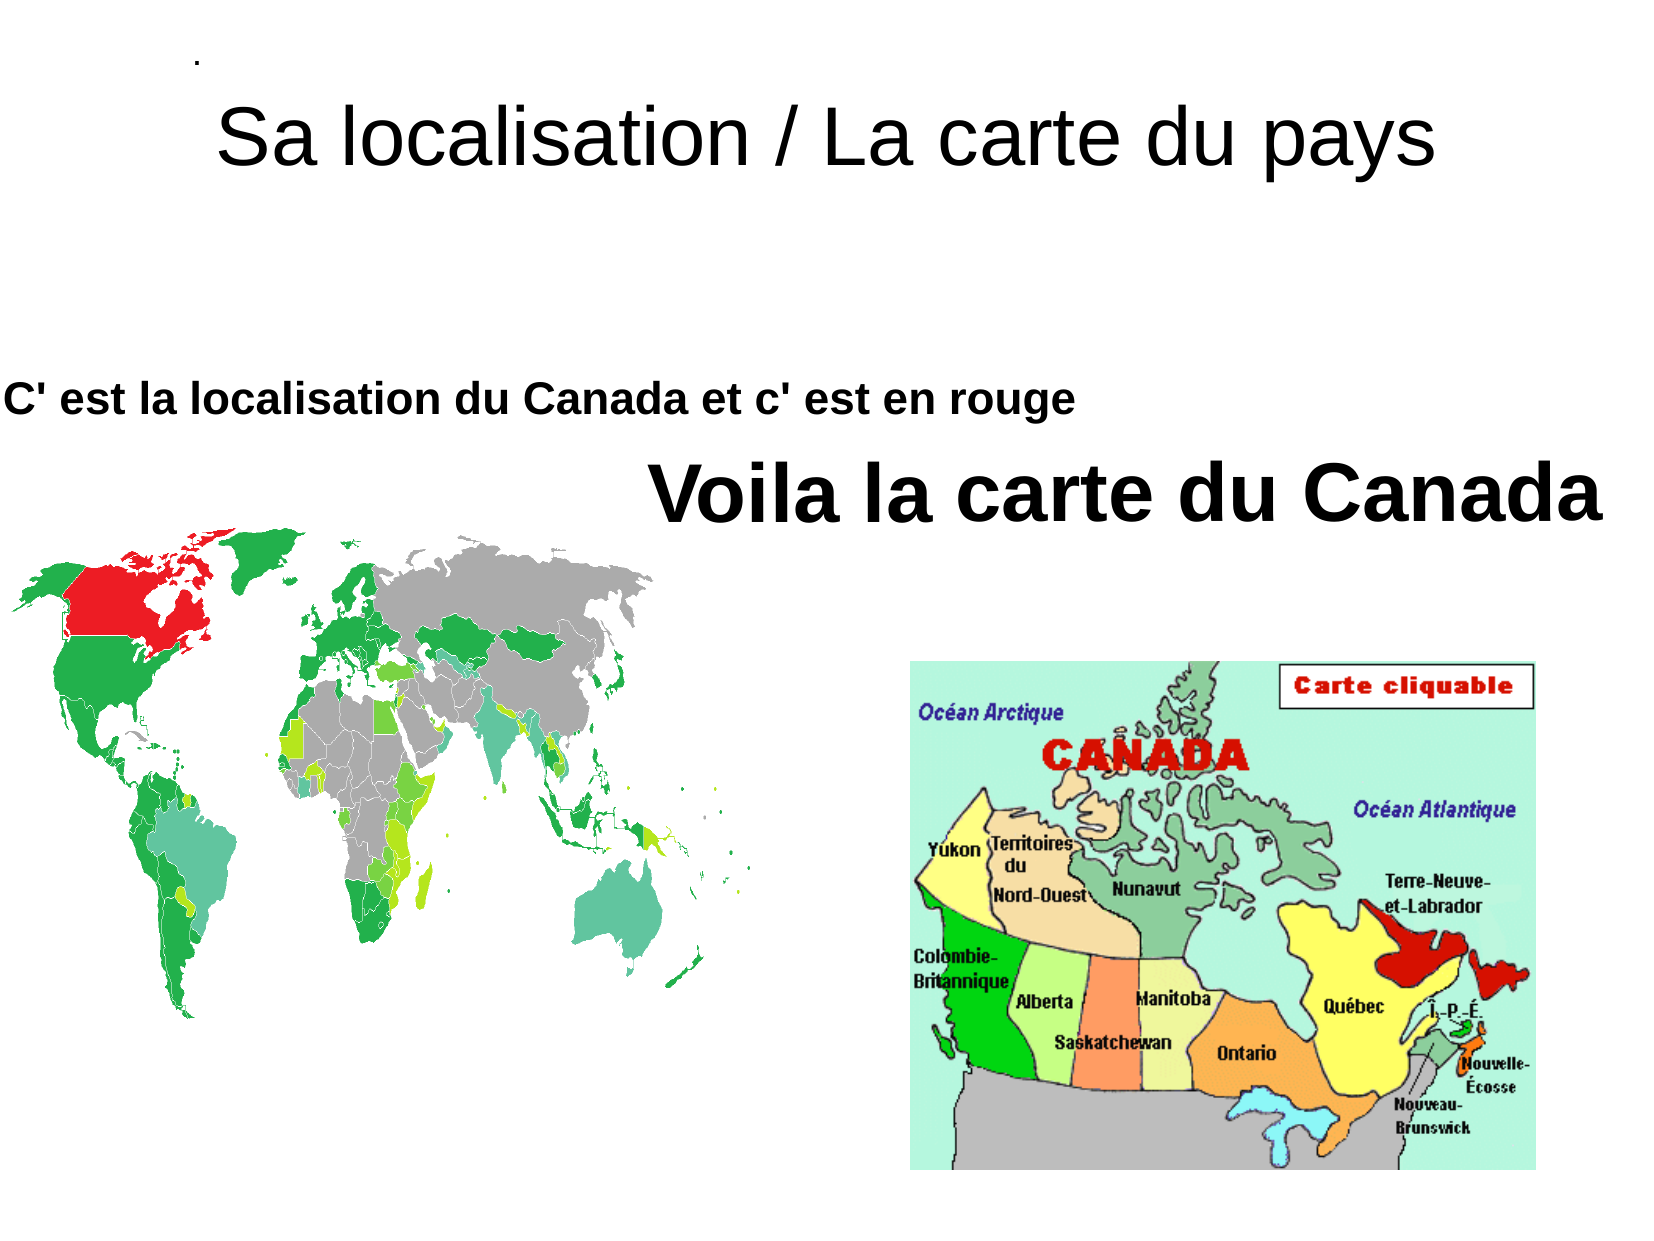

.
Sa localisation / La carte du pays
C' est la localisation du Canada et c' est en rouge
Voila la carte du Canada